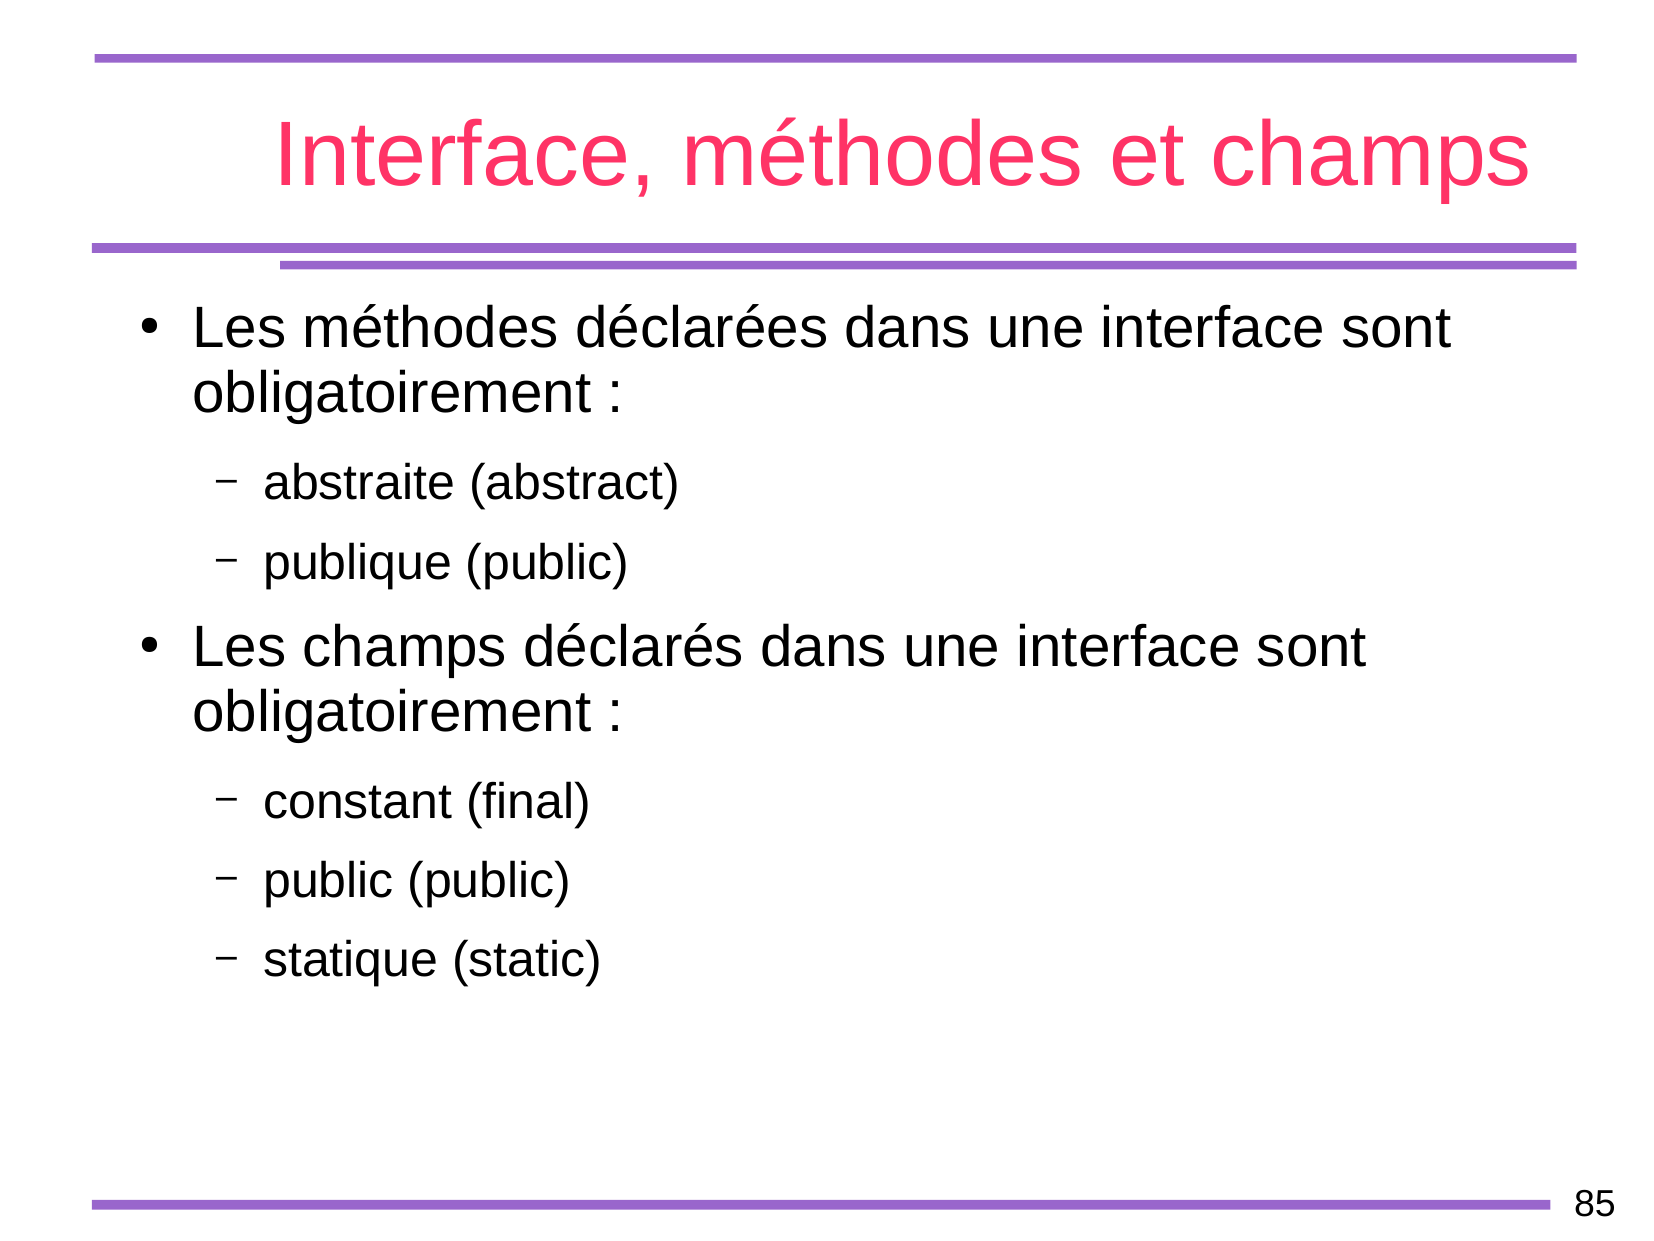

# Interface, méthodes et champs
Les méthodes déclarées dans une interface sont obligatoirement :
abstraite (abstract)
publique (public)
Les champs déclarés dans une interface sont obligatoirement :
constant (final)
public (public)
statique (static)